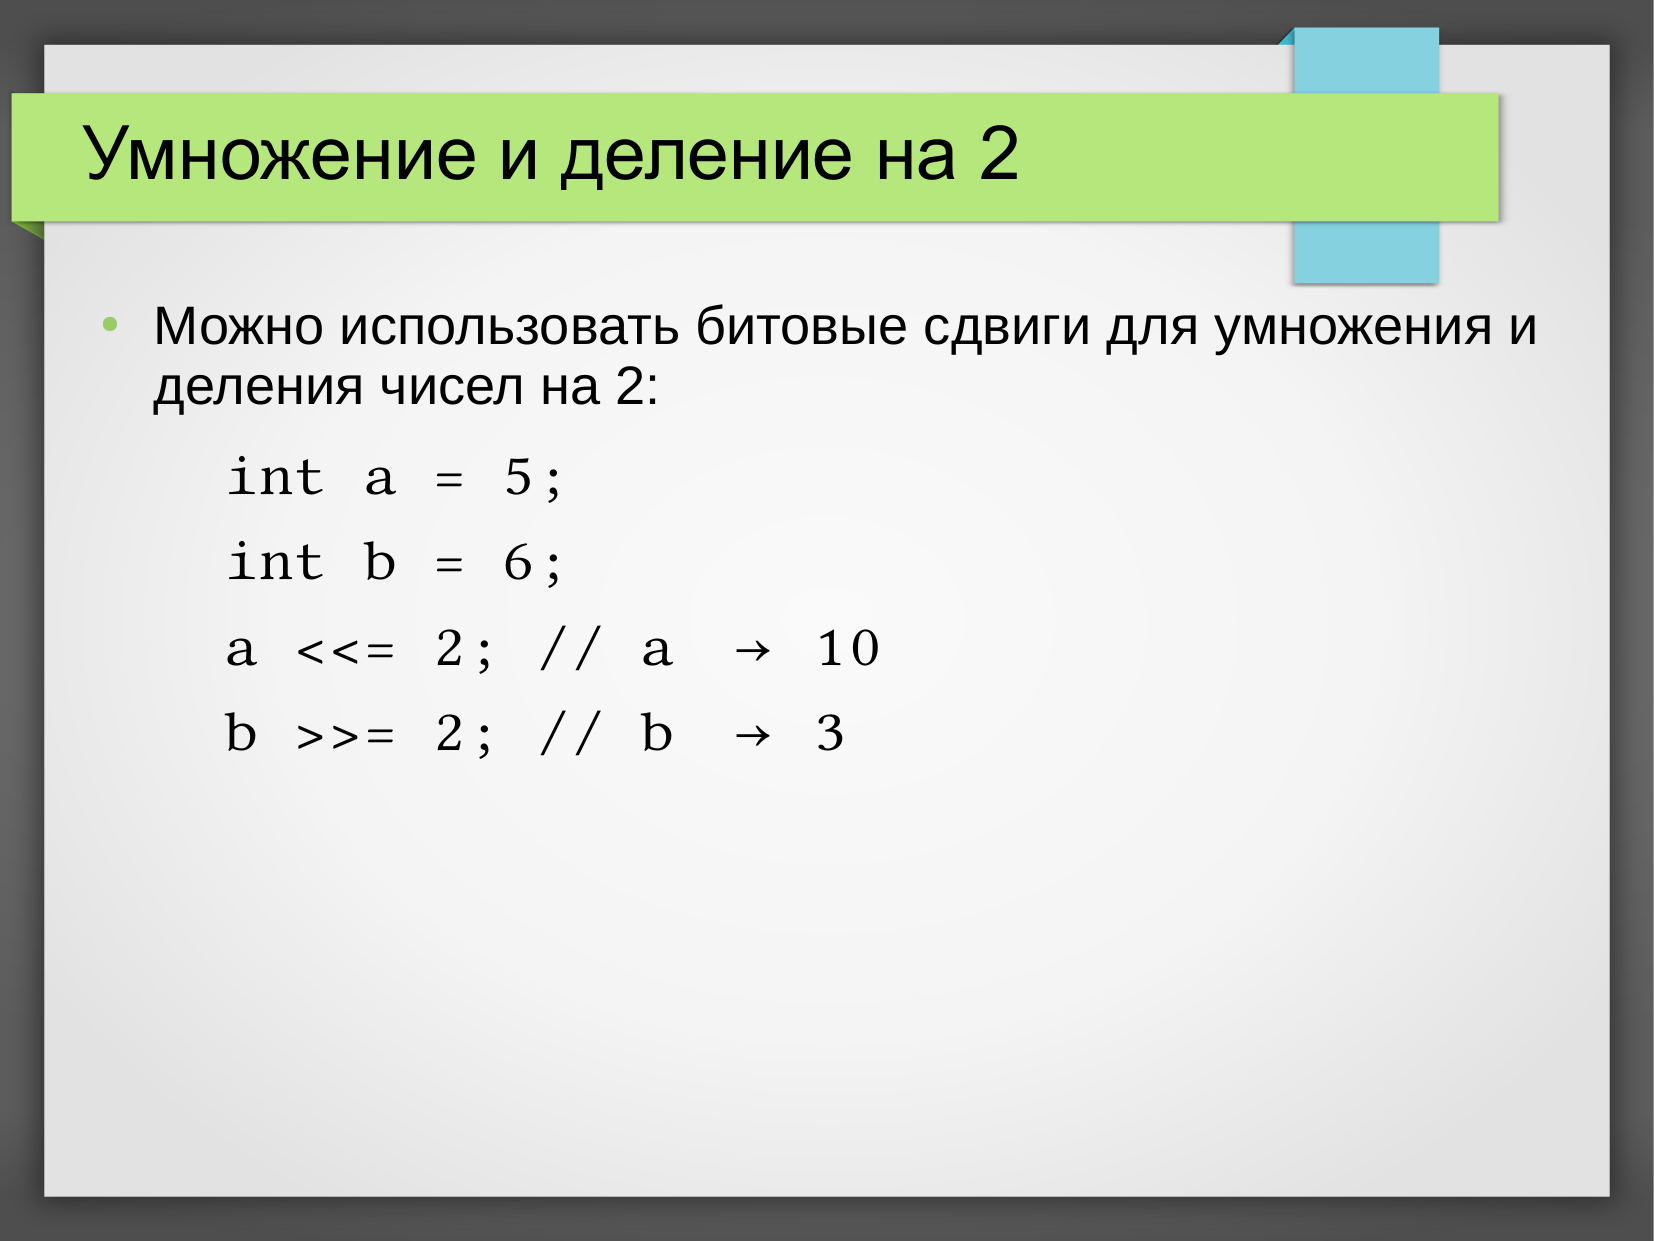

# Умножение и деление на 2
Можно использовать битовые сдвиги для умножения и деления чисел на 2:
int a = 5;
int b = 6;
a <<= 2; // a → 10
b >>= 2; // b → 3